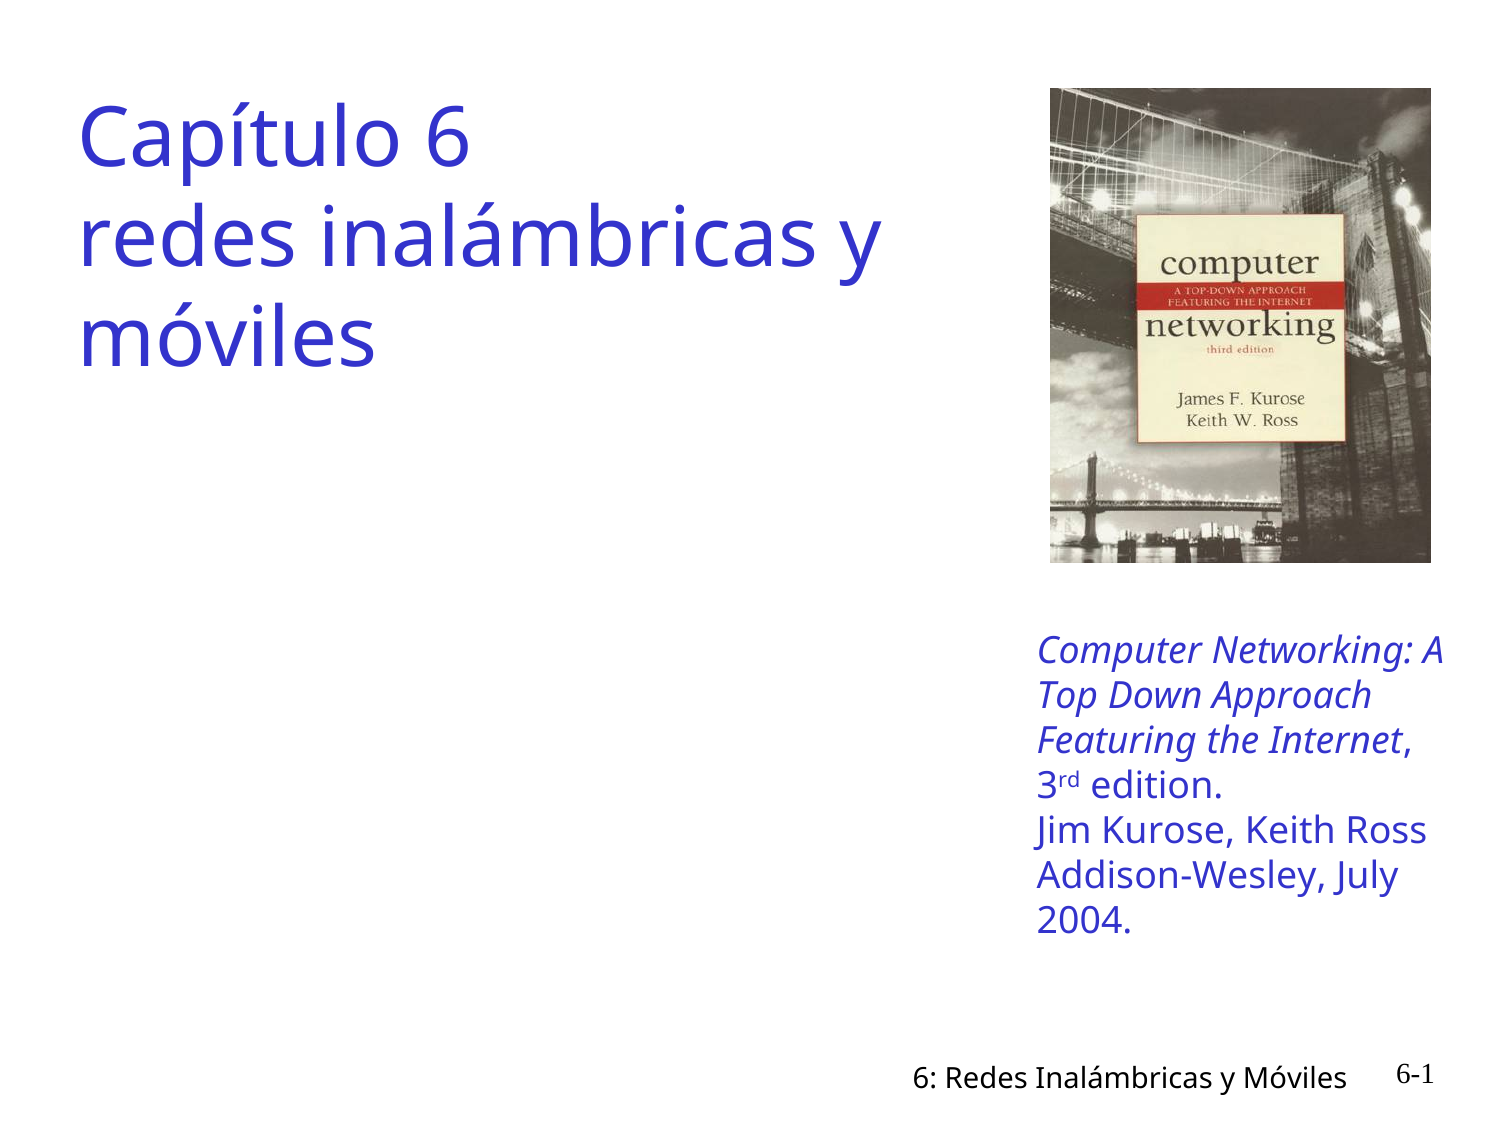

Capítulo 6
redes inalámbricas y móviles
Computer Networking: A Top Down Approach Featuring the Internet,
3rd edition.
Jim Kurose, Keith Ross
Addison-Wesley, July 2004.
1